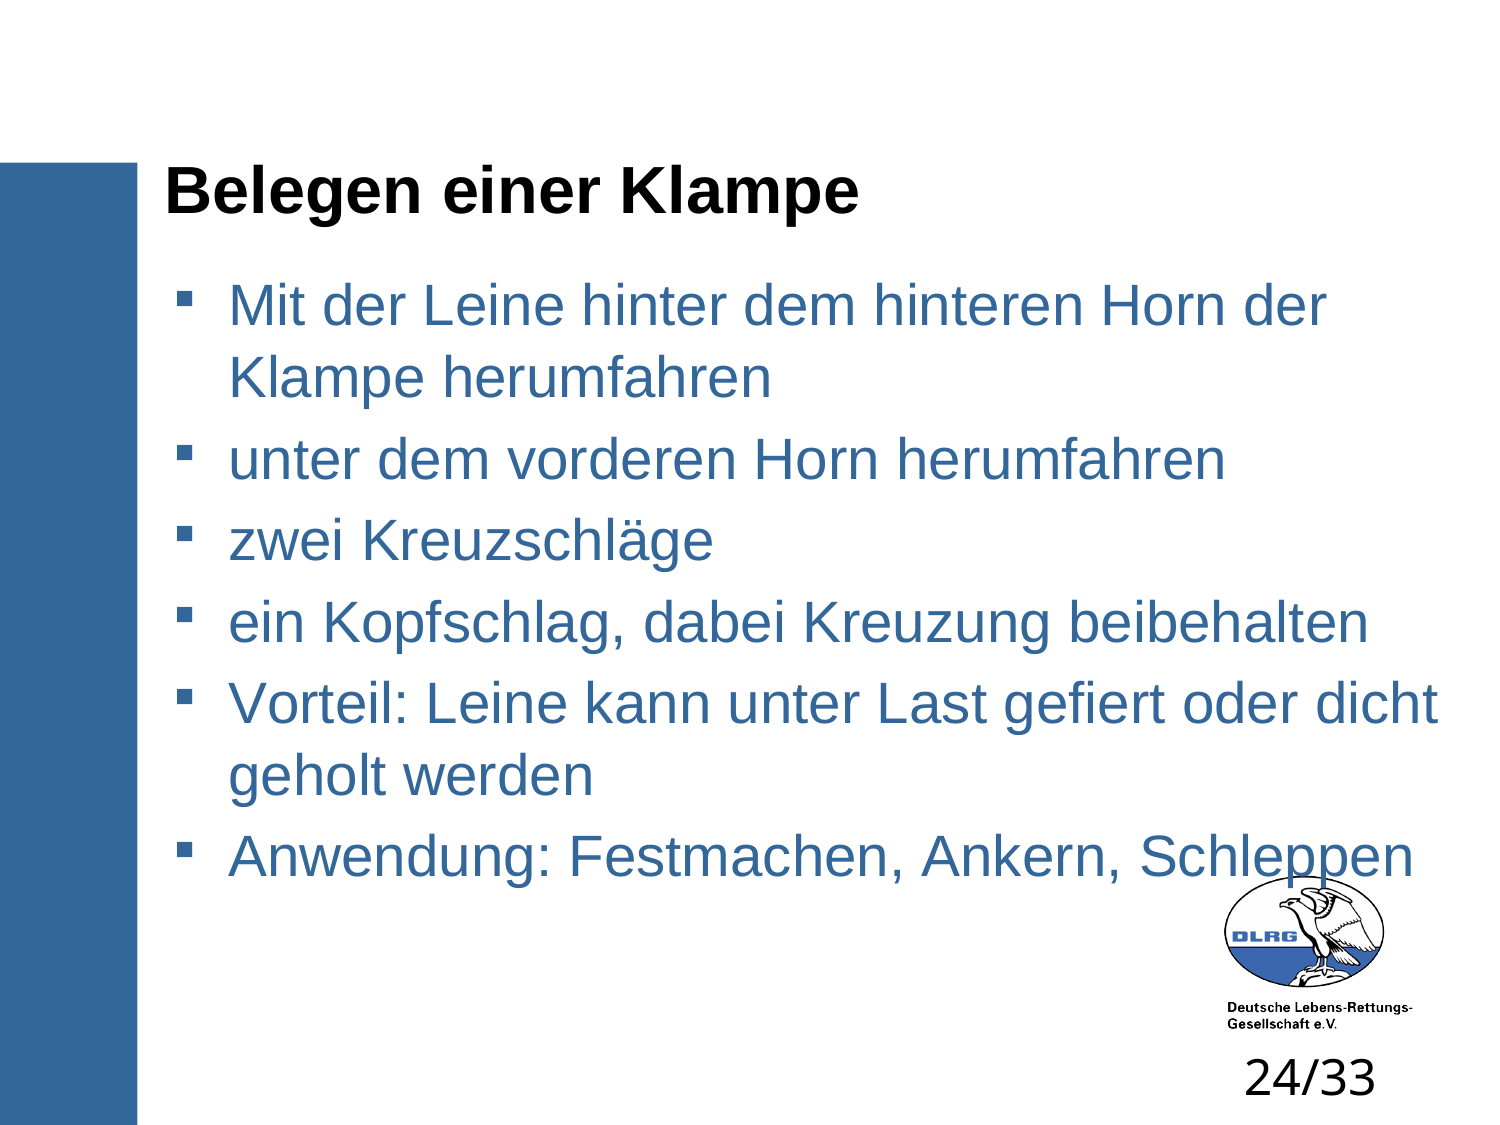

# Belegen einer Klampe
Mit der Leine hinter dem hinteren Horn der Klampe herumfahren
unter dem vorderen Horn herumfahren
zwei Kreuzschläge
ein Kopfschlag, dabei Kreuzung beibehalten
Vorteil: Leine kann unter Last gefiert oder dicht geholt werden
Anwendung: Festmachen, Ankern, Schleppen